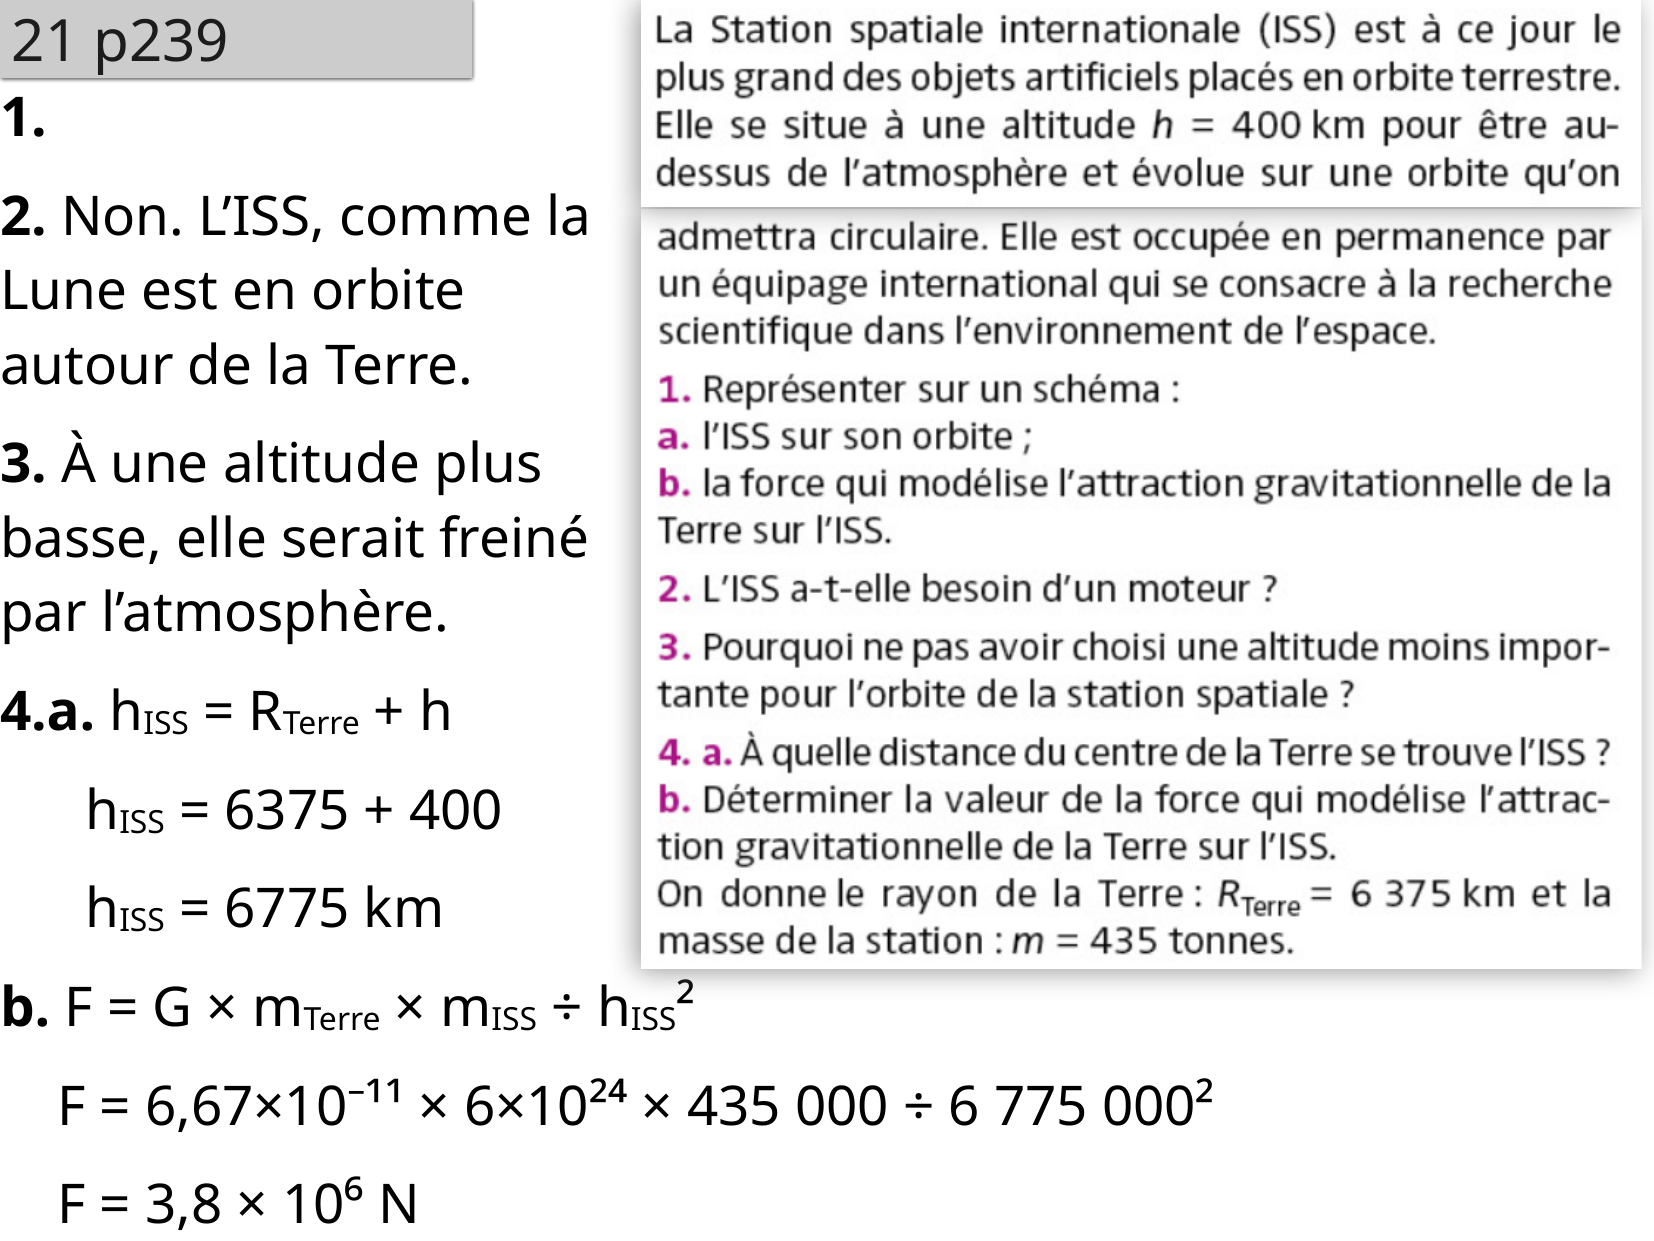

# 21 p239
1.
2. Non. L’ISS, comme la
Lune est en orbite
autour de la Terre.
3. À une altitude plus
basse, elle serait freiné
par l’atmosphère.
4.a. hISS = RTerre + h
 hISS = 6375 + 400
 hISS = 6775 km
b. F = G × mTerre × mISS ÷ hISS²
 F = 6,67×10⁻¹¹ × 6×10²⁴ × 435 000 ÷ 6 775 000²
 F = 3,8 × 10⁶ N